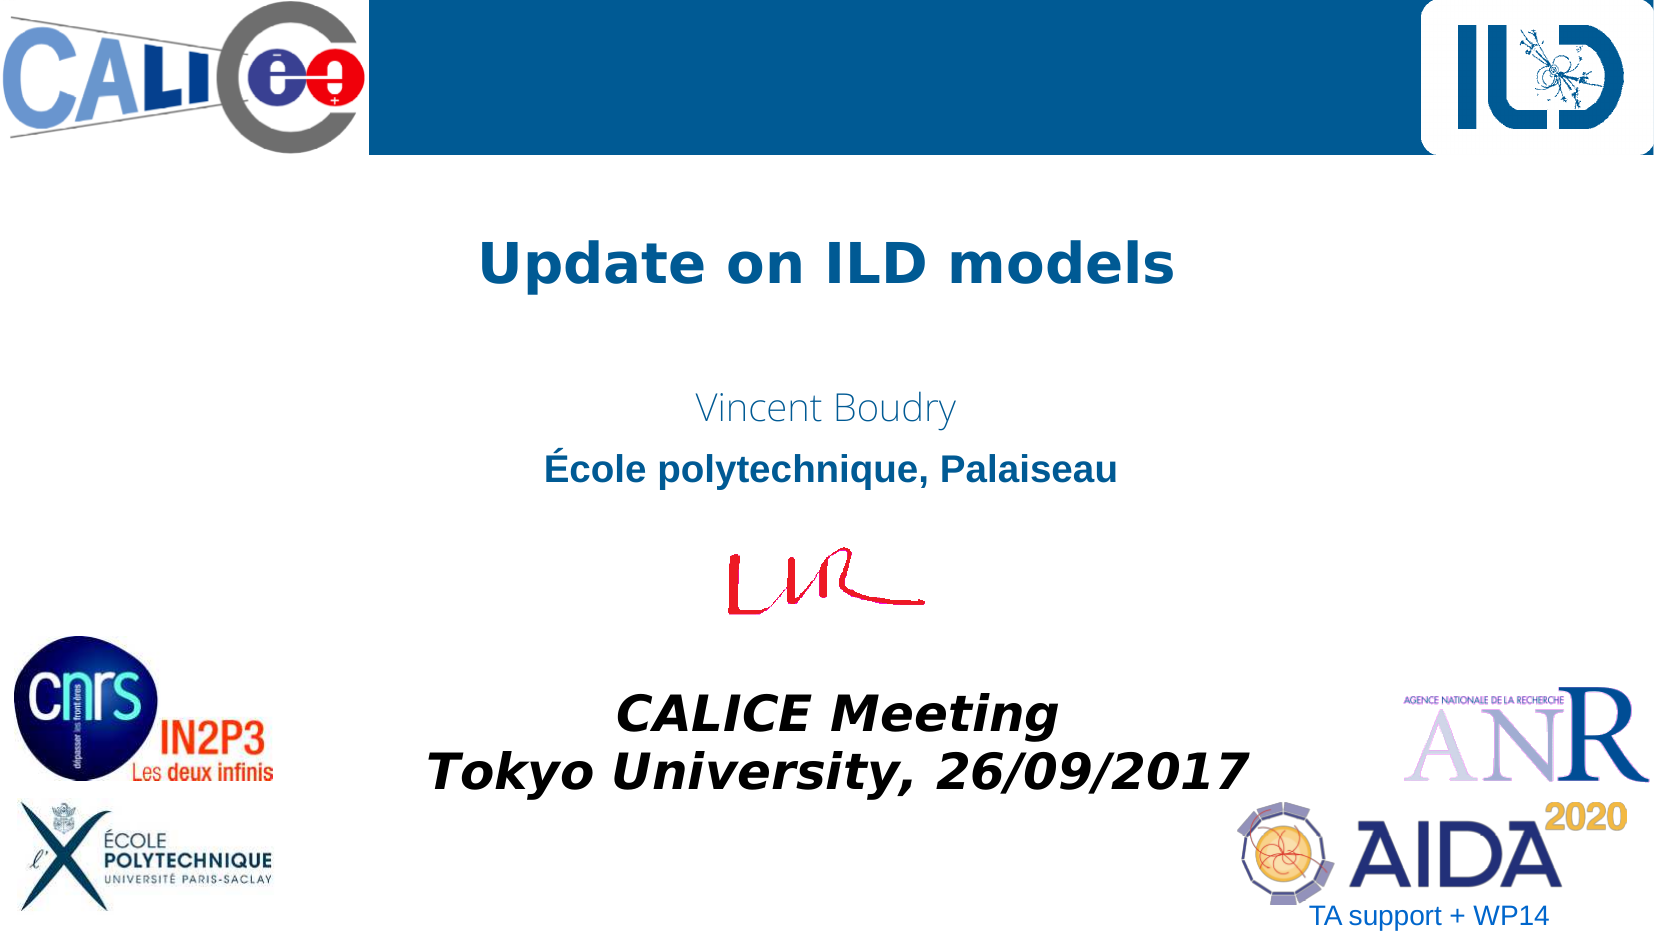

Update on ILD models
Vincent Boudry
École polytechnique, Palaiseau
# CALICE Meeting
Tokyo University, 26/09/2017
TA support + WP14